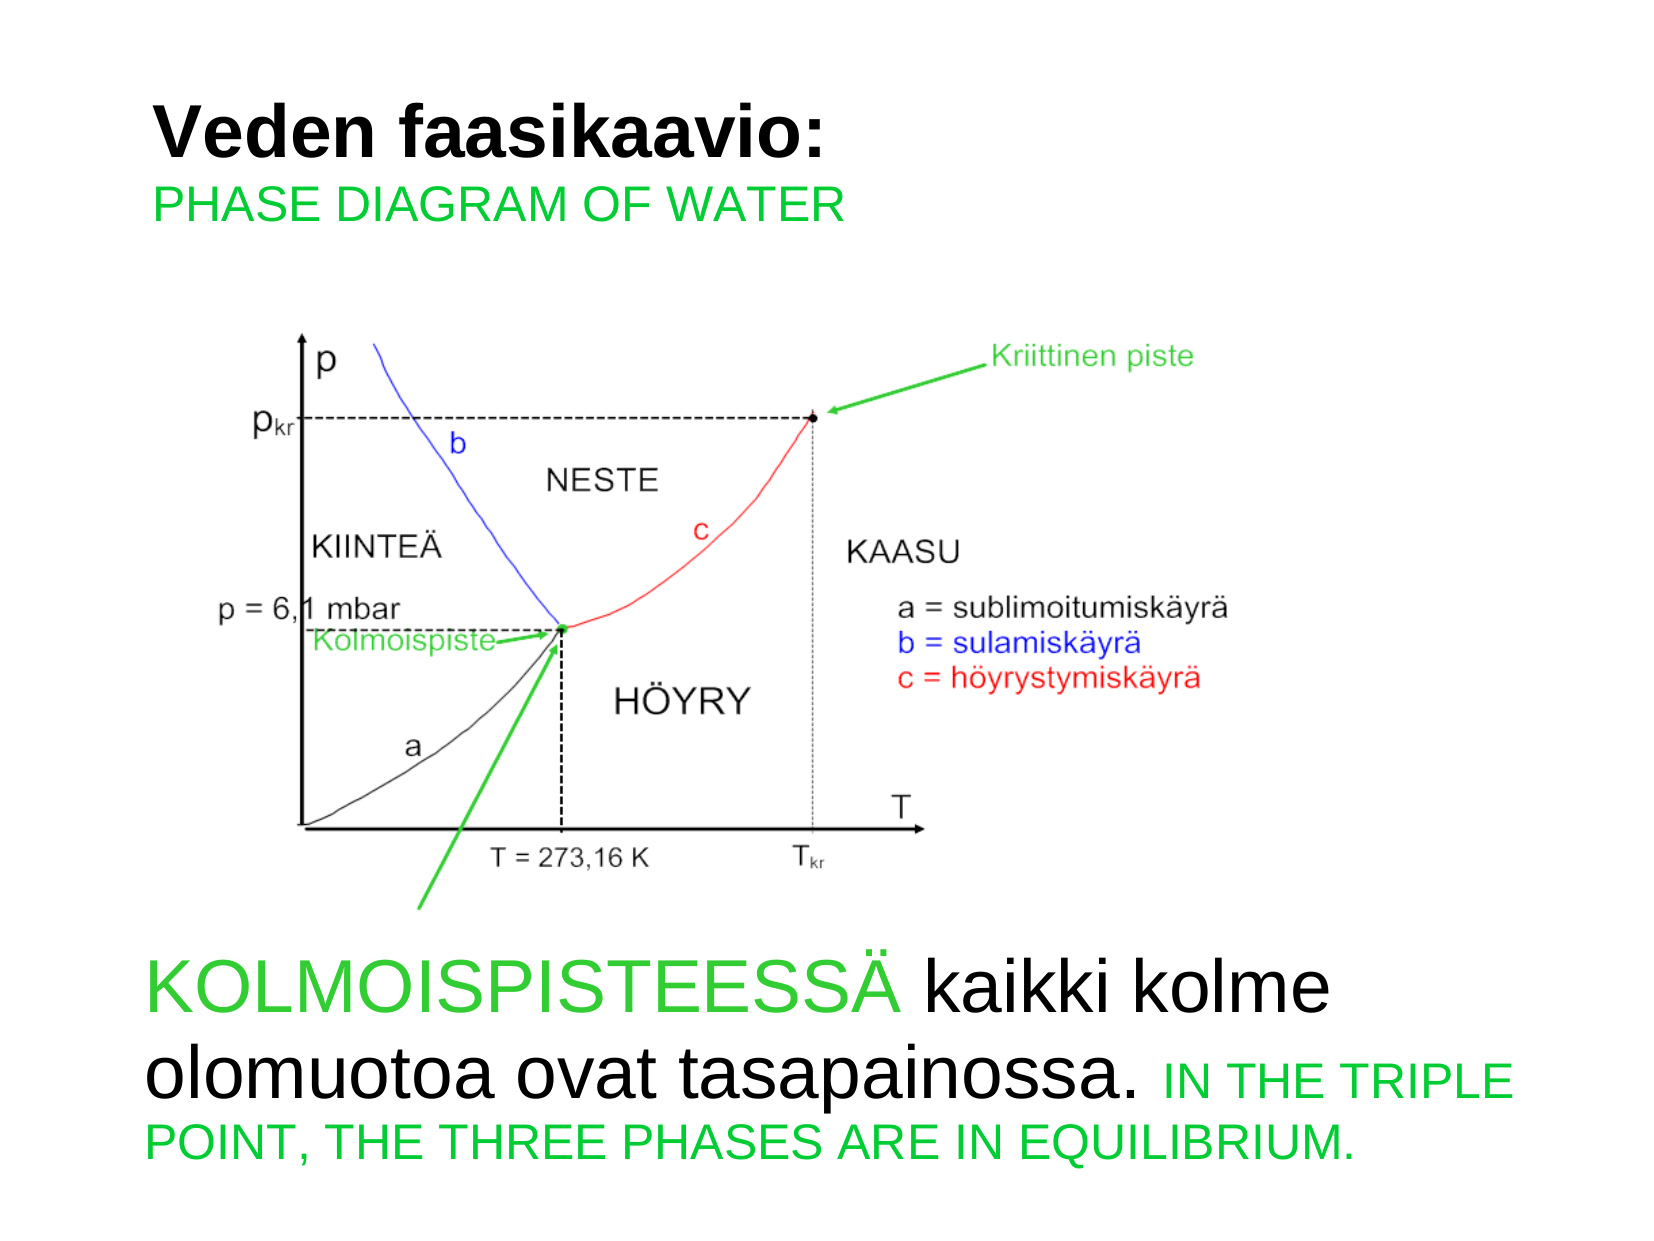

Veden faasikaavio:
PHASE DIAGRAM OF WATER
KOLMOISPISTEESSÄ kaikki kolme
olomuotoa ovat tasapainossa. IN THE TRIPLE POINT, THE THREE PHASES ARE IN EQUILIBRIUM.